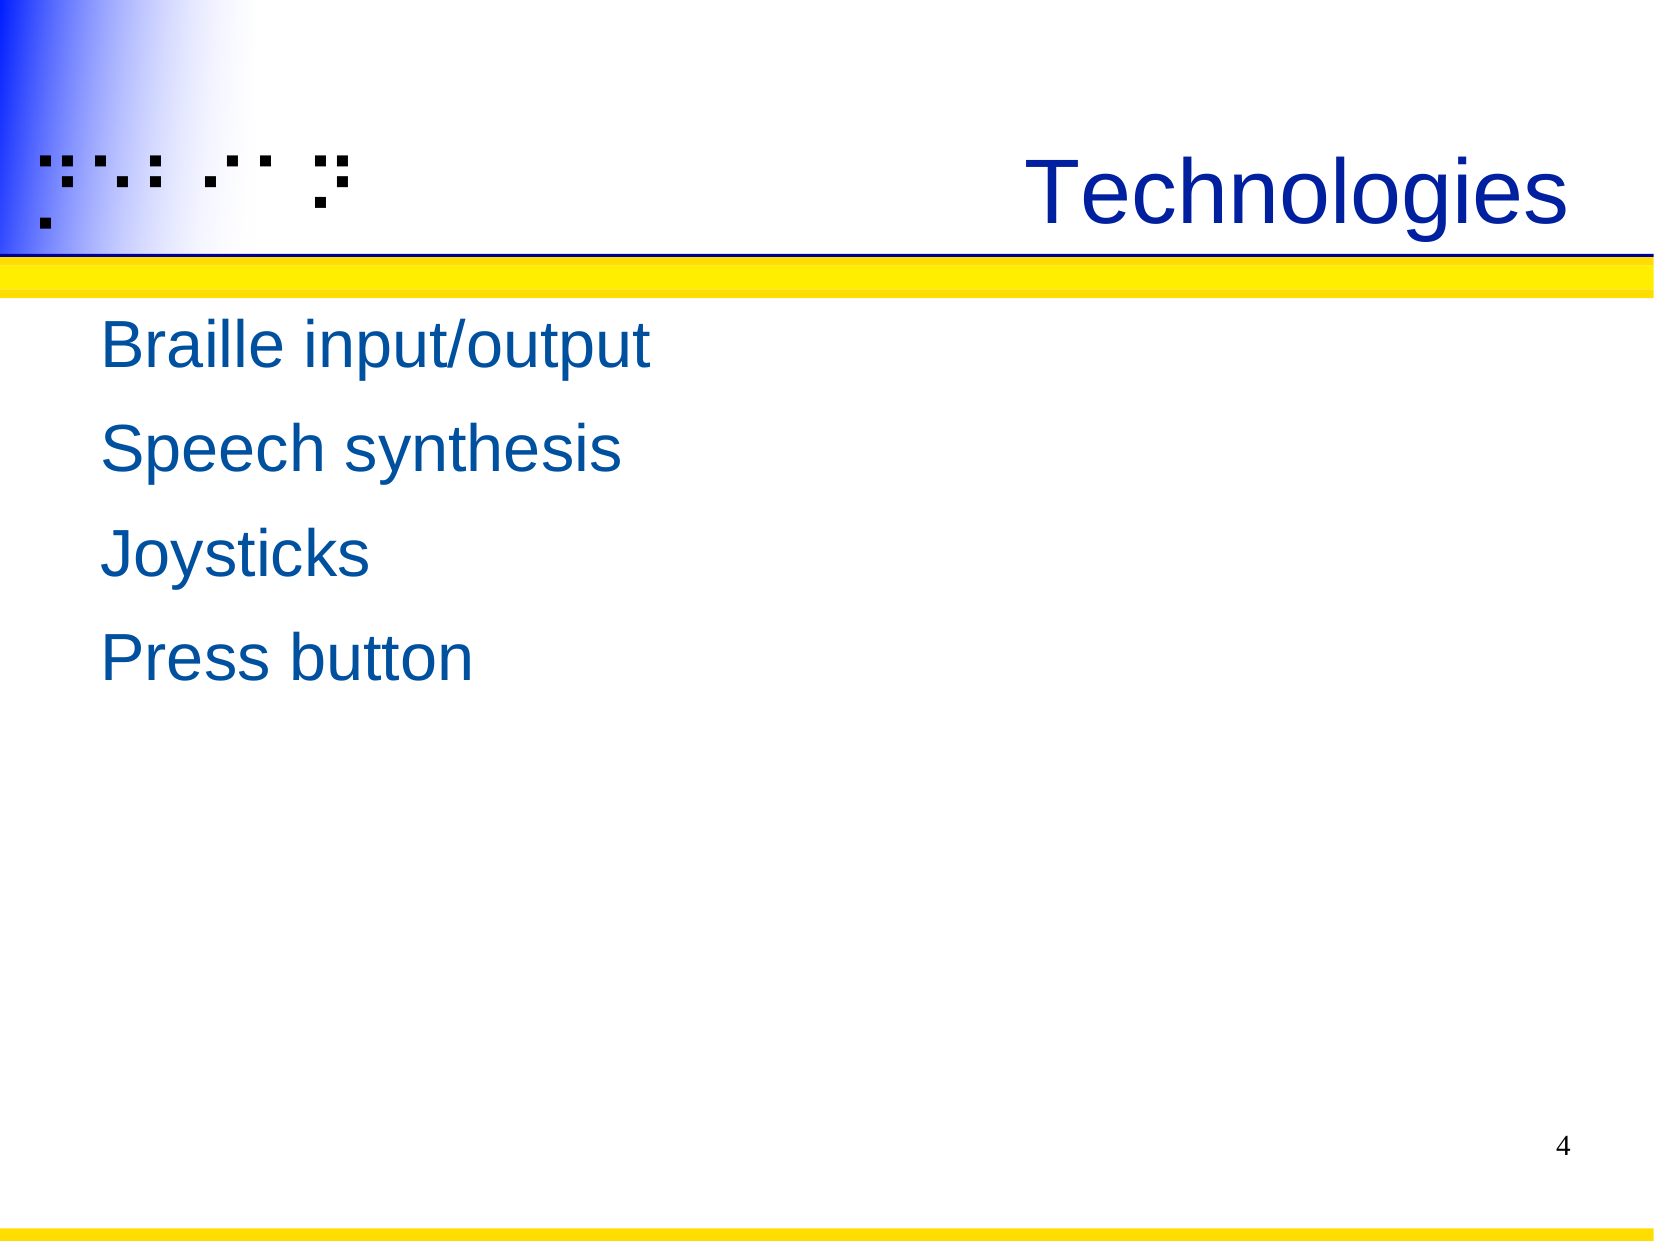

# Technologies
Braille input/output
Speech synthesis
Joysticks
Press button
4